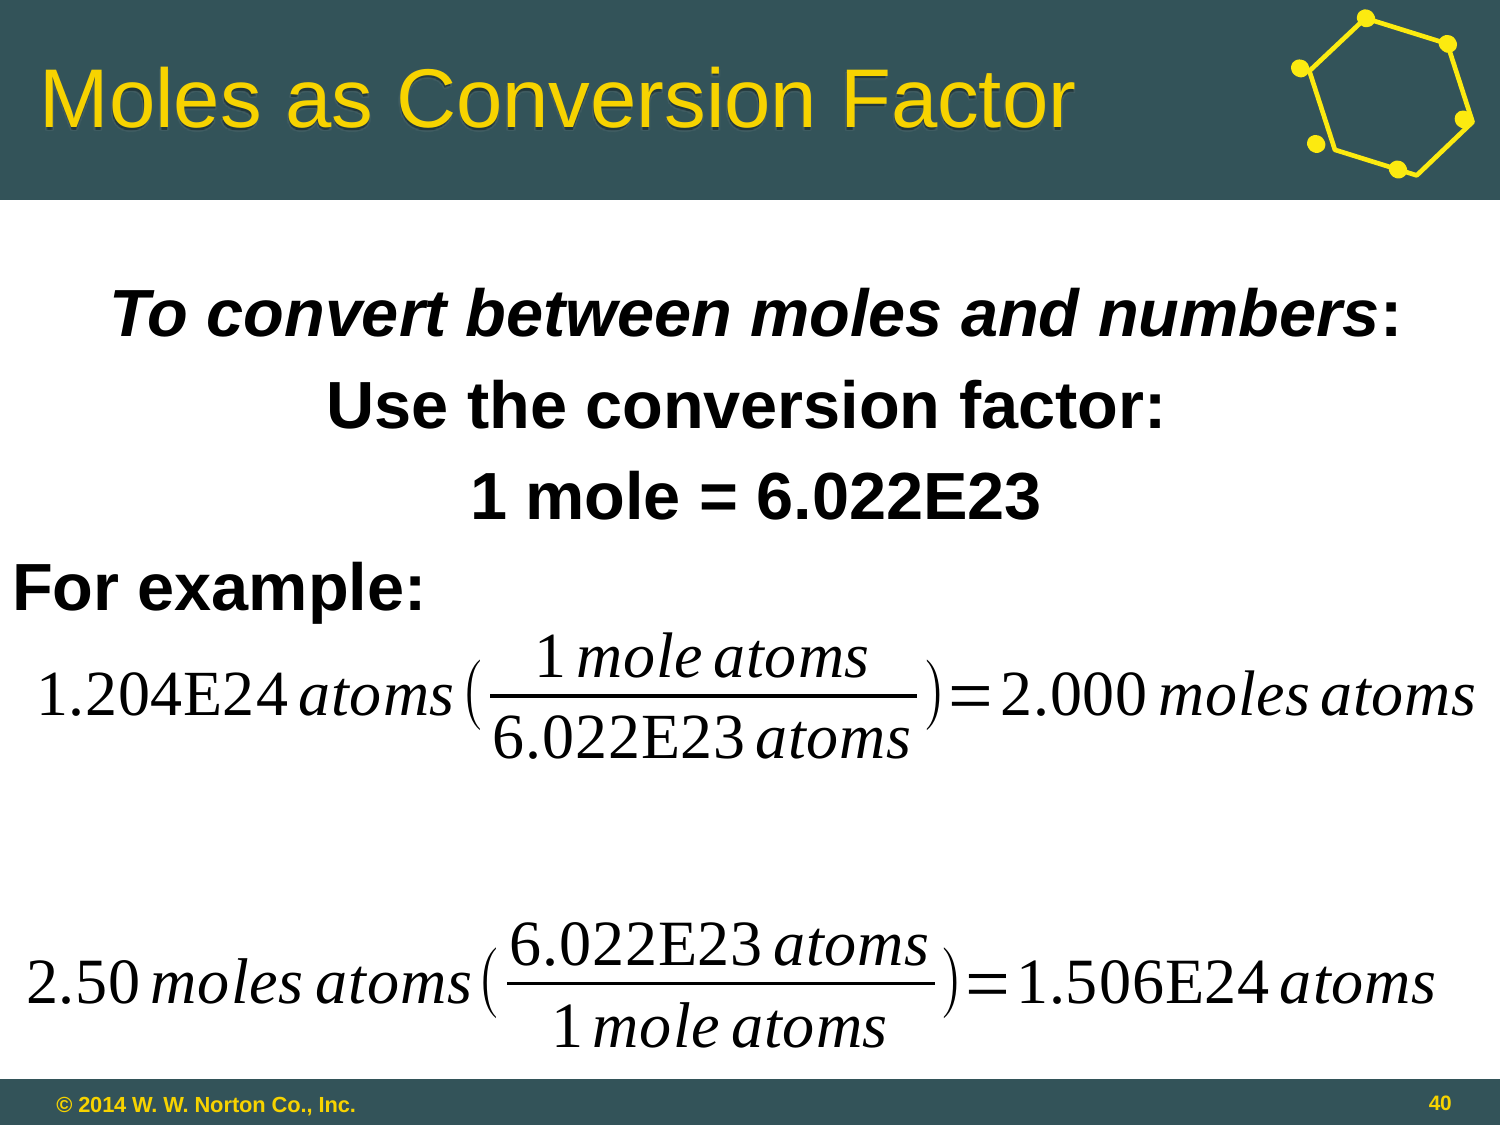

# Moles as Conversion Factor
To convert between moles and numbers:
Use the conversion factor:
1 mole = 6.022E23
For example: